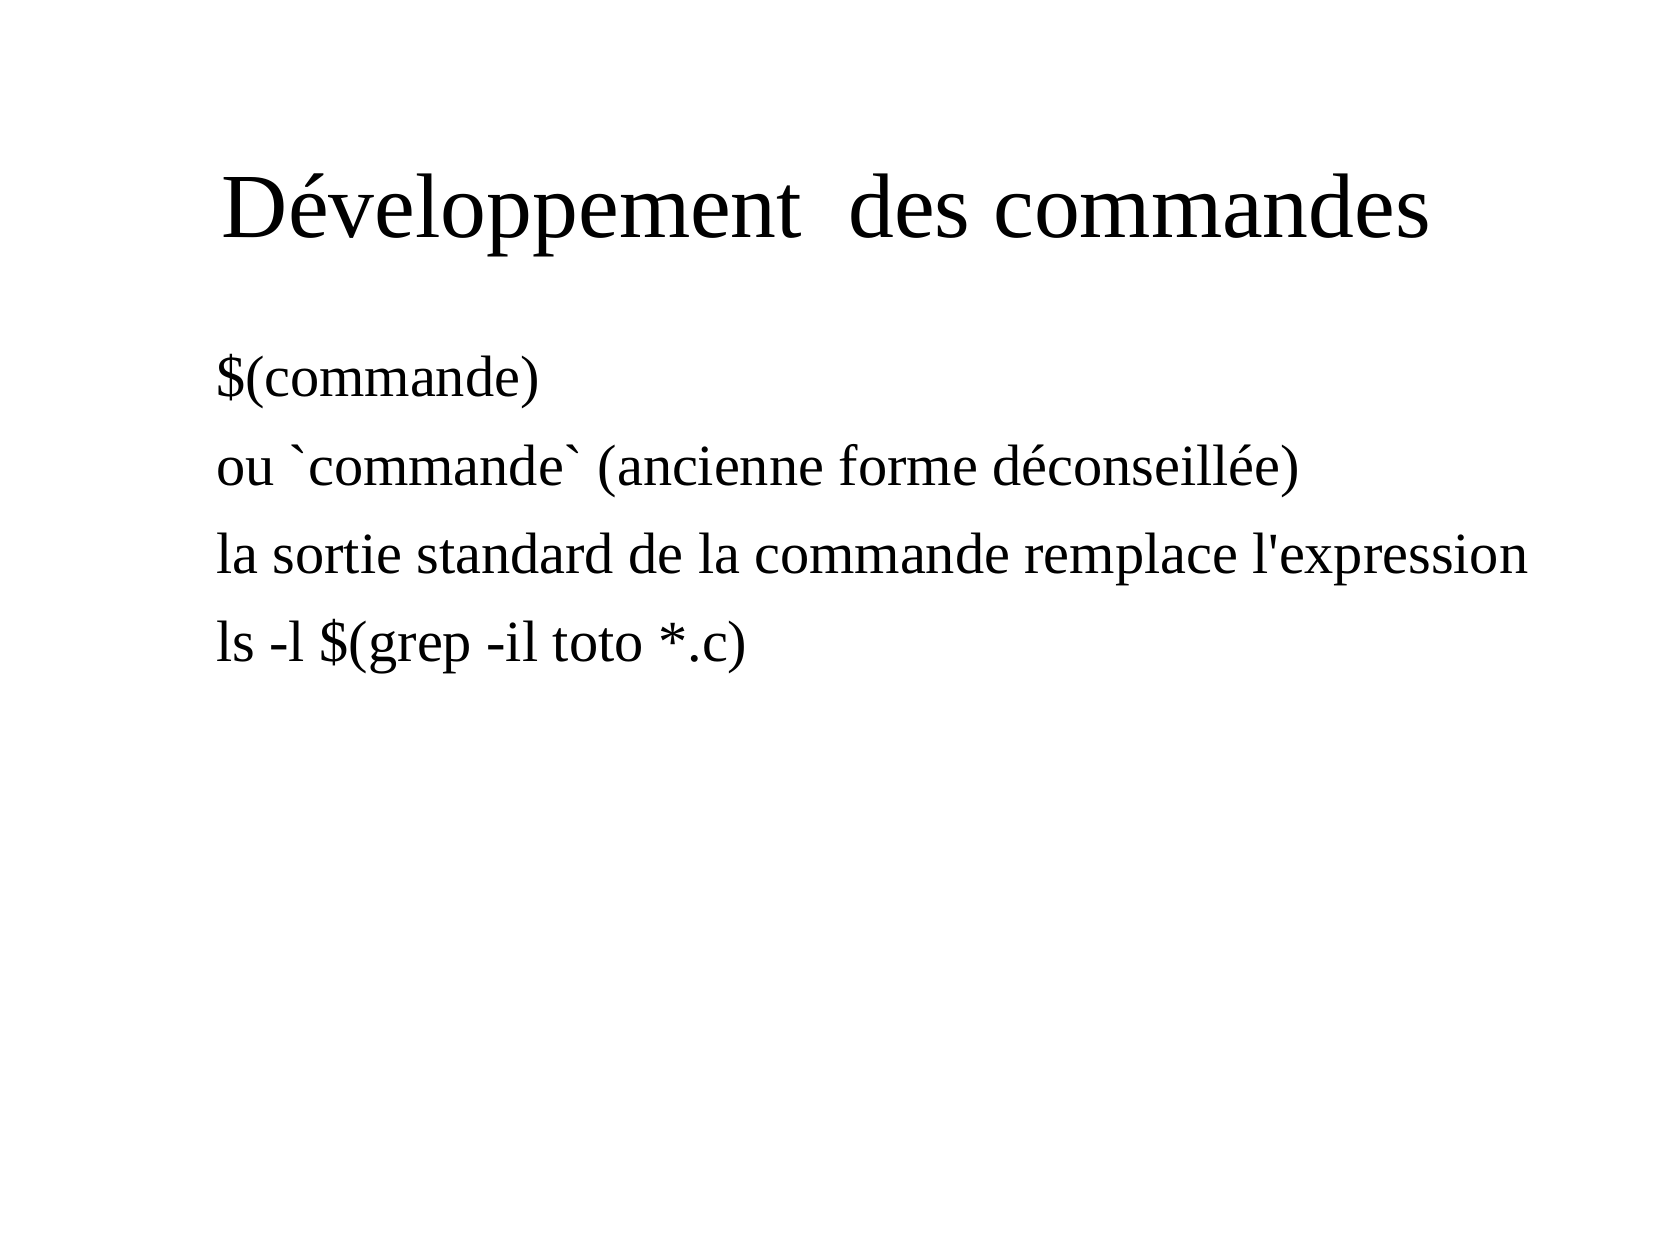

# Développement des commandes
$(commande)
ou `commande` (ancienne forme déconseillée)
la sortie standard de la commande remplace l'expression
ls -l $(grep -il toto *.c)